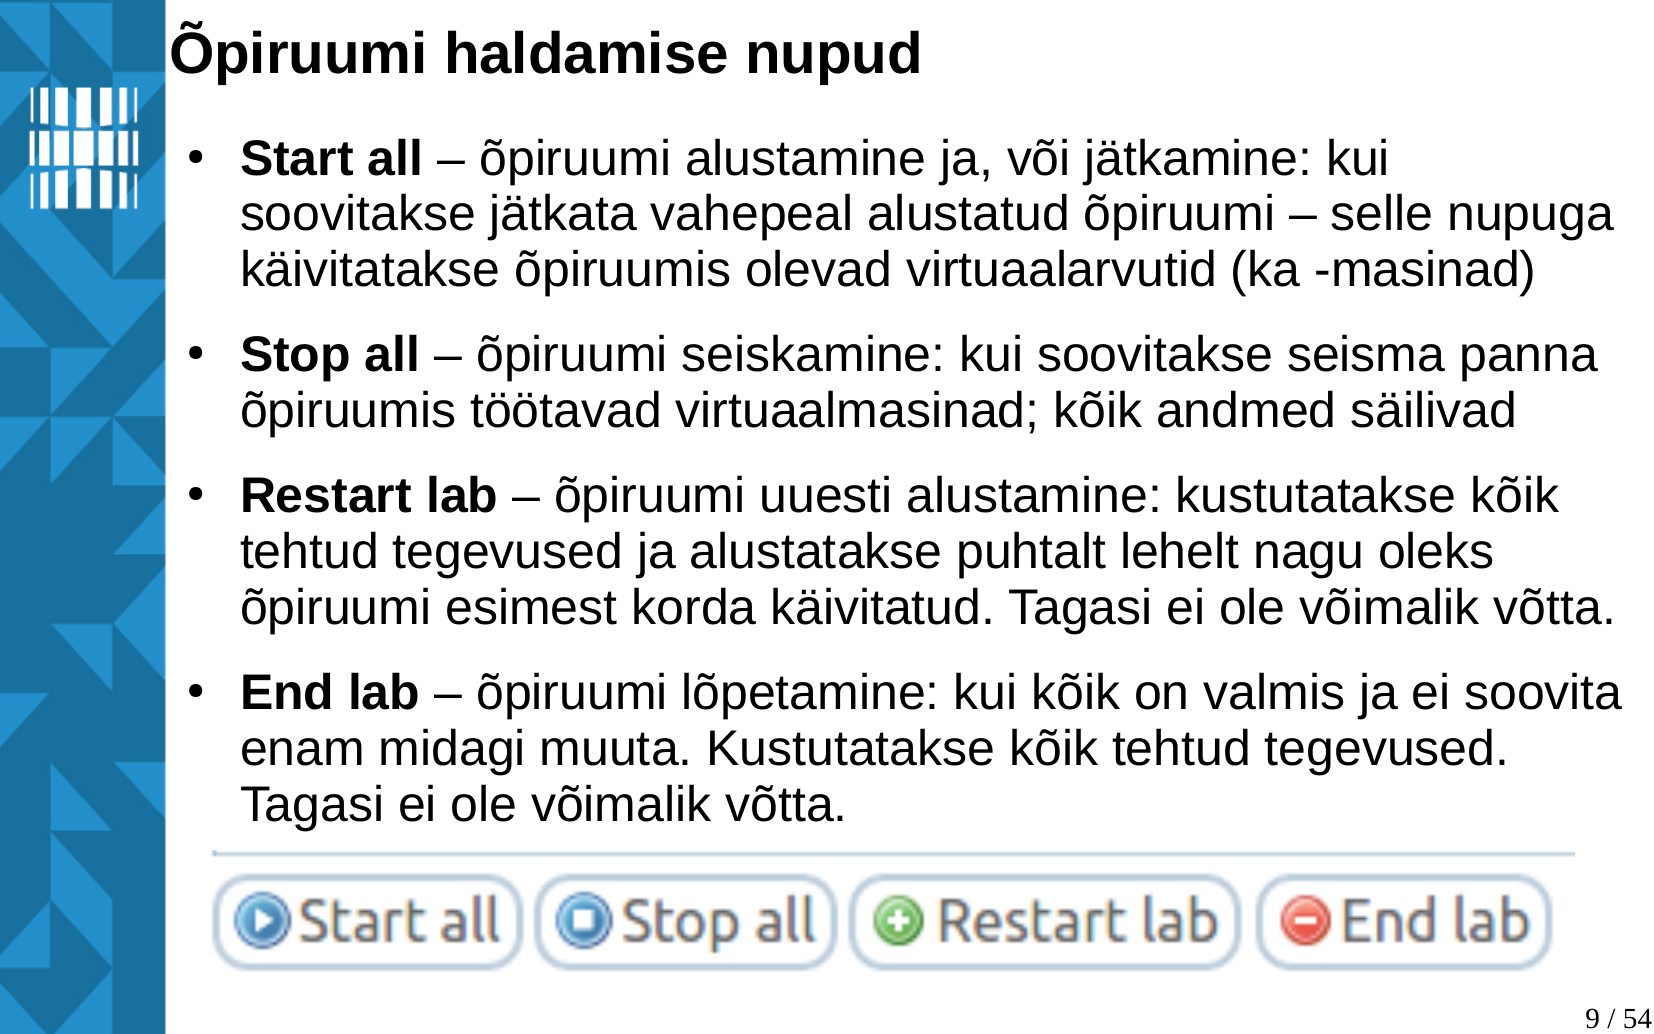

# Õpiruumi haldamise nupud
Start all – õpiruumi alustamine ja, või jätkamine: kui soovitakse jätkata vahepeal alustatud õpiruumi – selle nupuga käivitatakse õpiruumis olevad virtuaalarvutid (ka -masinad)
Stop all – õpiruumi seiskamine: kui soovitakse seisma panna õpiruumis töötavad virtuaalmasinad; kõik andmed säilivad
Restart lab – õpiruumi uuesti alustamine: kustutatakse kõik tehtud tegevused ja alustatakse puhtalt lehelt nagu oleks õpiruumi esimest korda käivitatud. Tagasi ei ole võimalik võtta.
End lab – õpiruumi lõpetamine: kui kõik on valmis ja ei soovita enam midagi muuta. Kustutatakse kõik tehtud tegevused. Tagasi ei ole võimalik võtta.
9